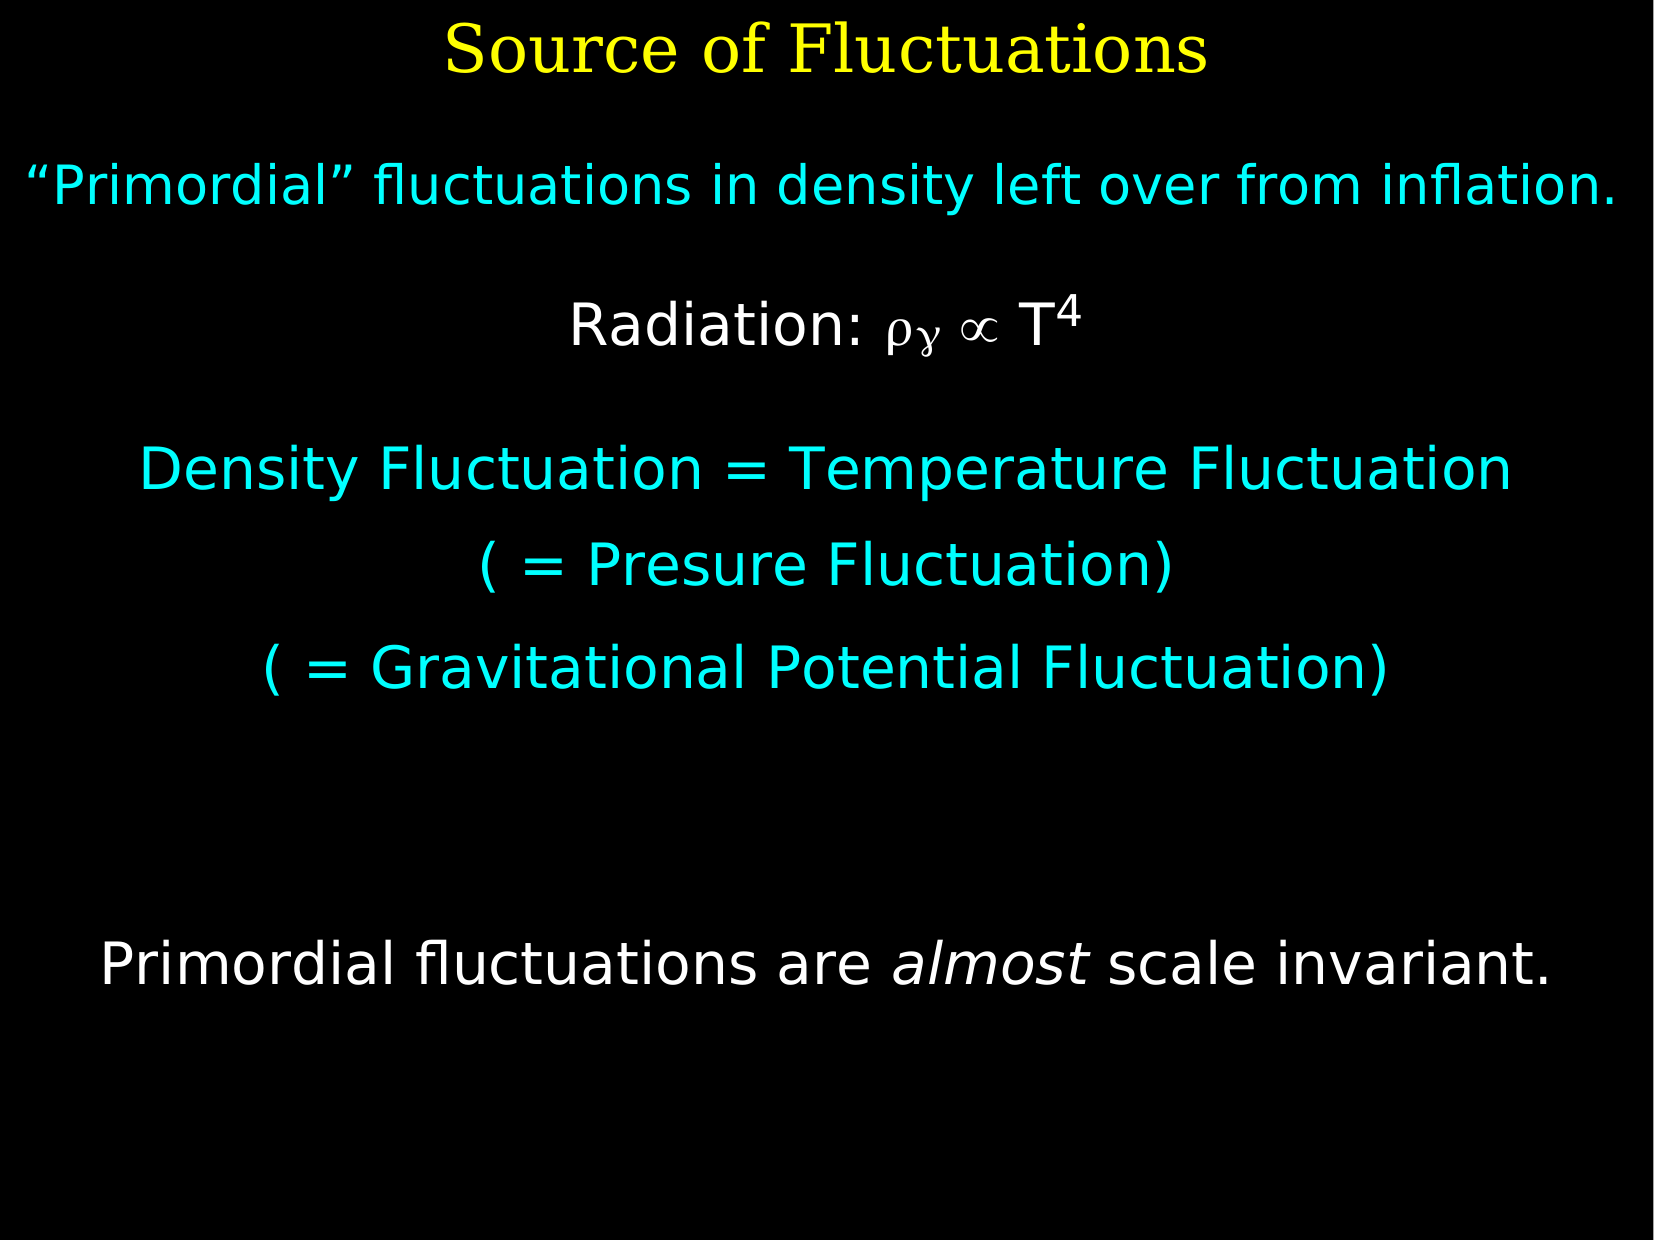

Source of Fluctuations
“Primordial” fluctuations in density left over from inflation.
Radiation:  ∝ T4
Density Fluctuation = Temperature Fluctuation
( = Presure Fluctuation)
( = Gravitational Potential Fluctuation)
Primordial fluctuations are almost scale invariant.